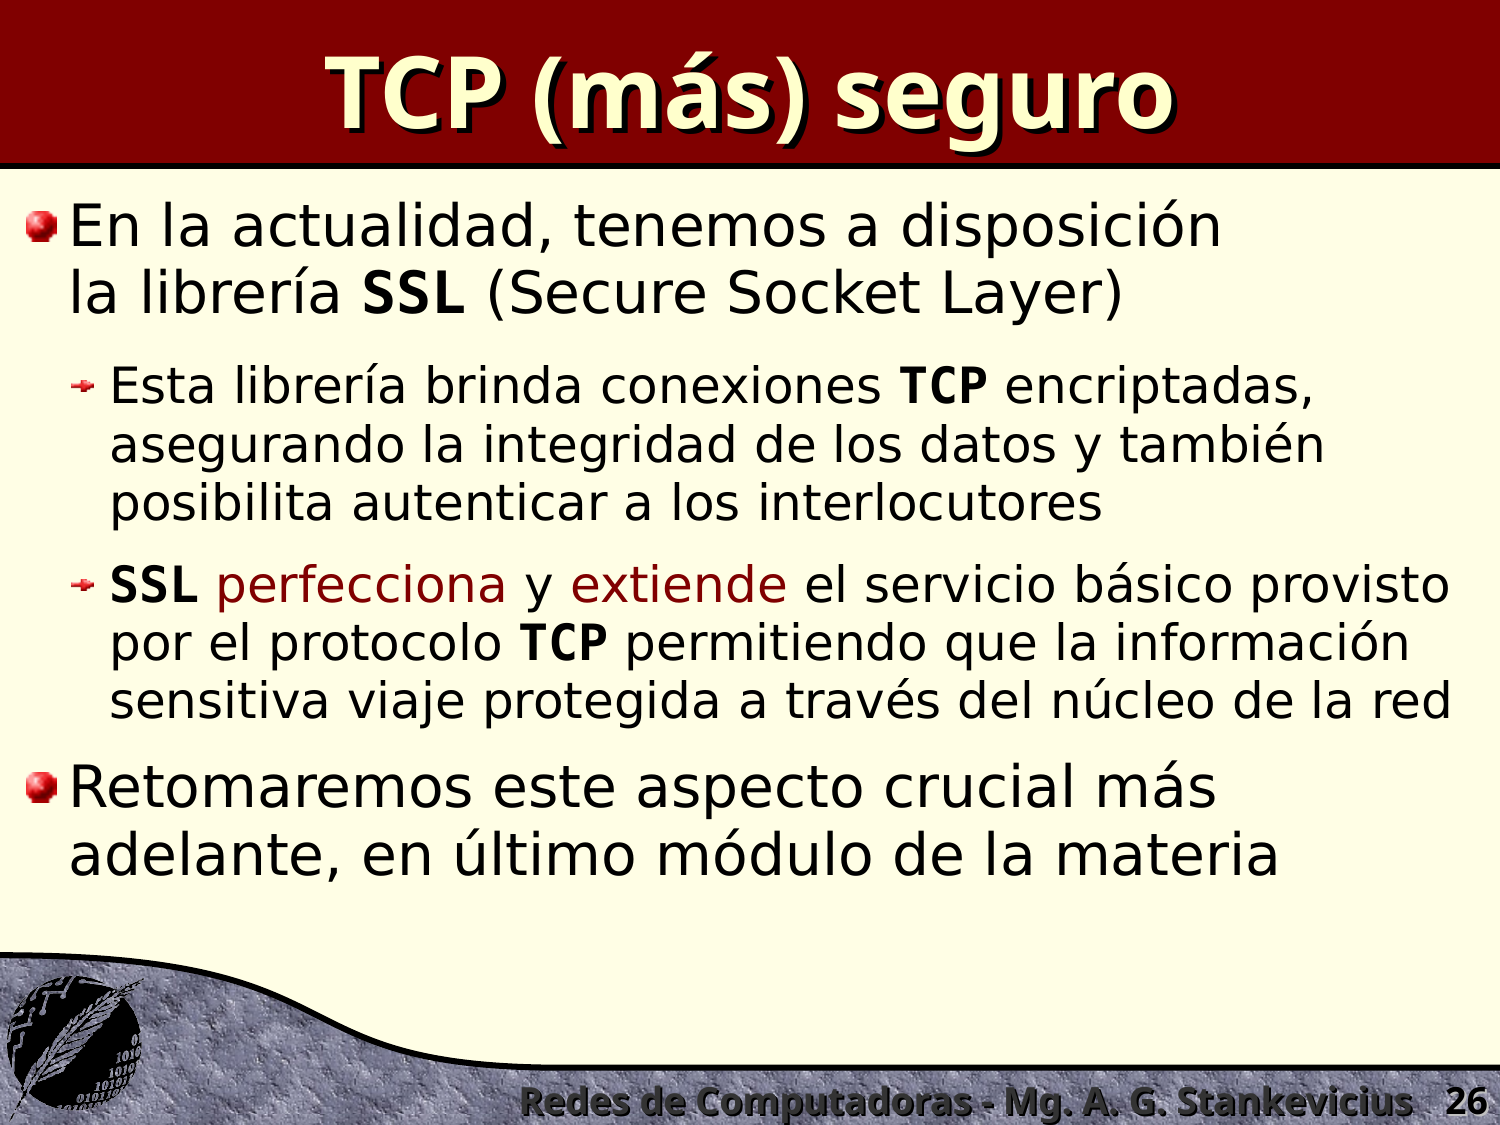

# TCP (más) seguro
En la actualidad, tenemos a disposición
la librería SSL (Secure Socket Layer)
Esta librería brinda conexiones TCP encriptadas, asegurando la integridad de los datos y también posibilita autenticar a los interlocutores
SSL perfecciona y extiende el servicio básico provisto por el protocolo TCP permitiendo que la información sensitiva viaje protegida a través del núcleo de la red
Retomaremos este aspecto crucial más adelante, en último módulo de la materia
26